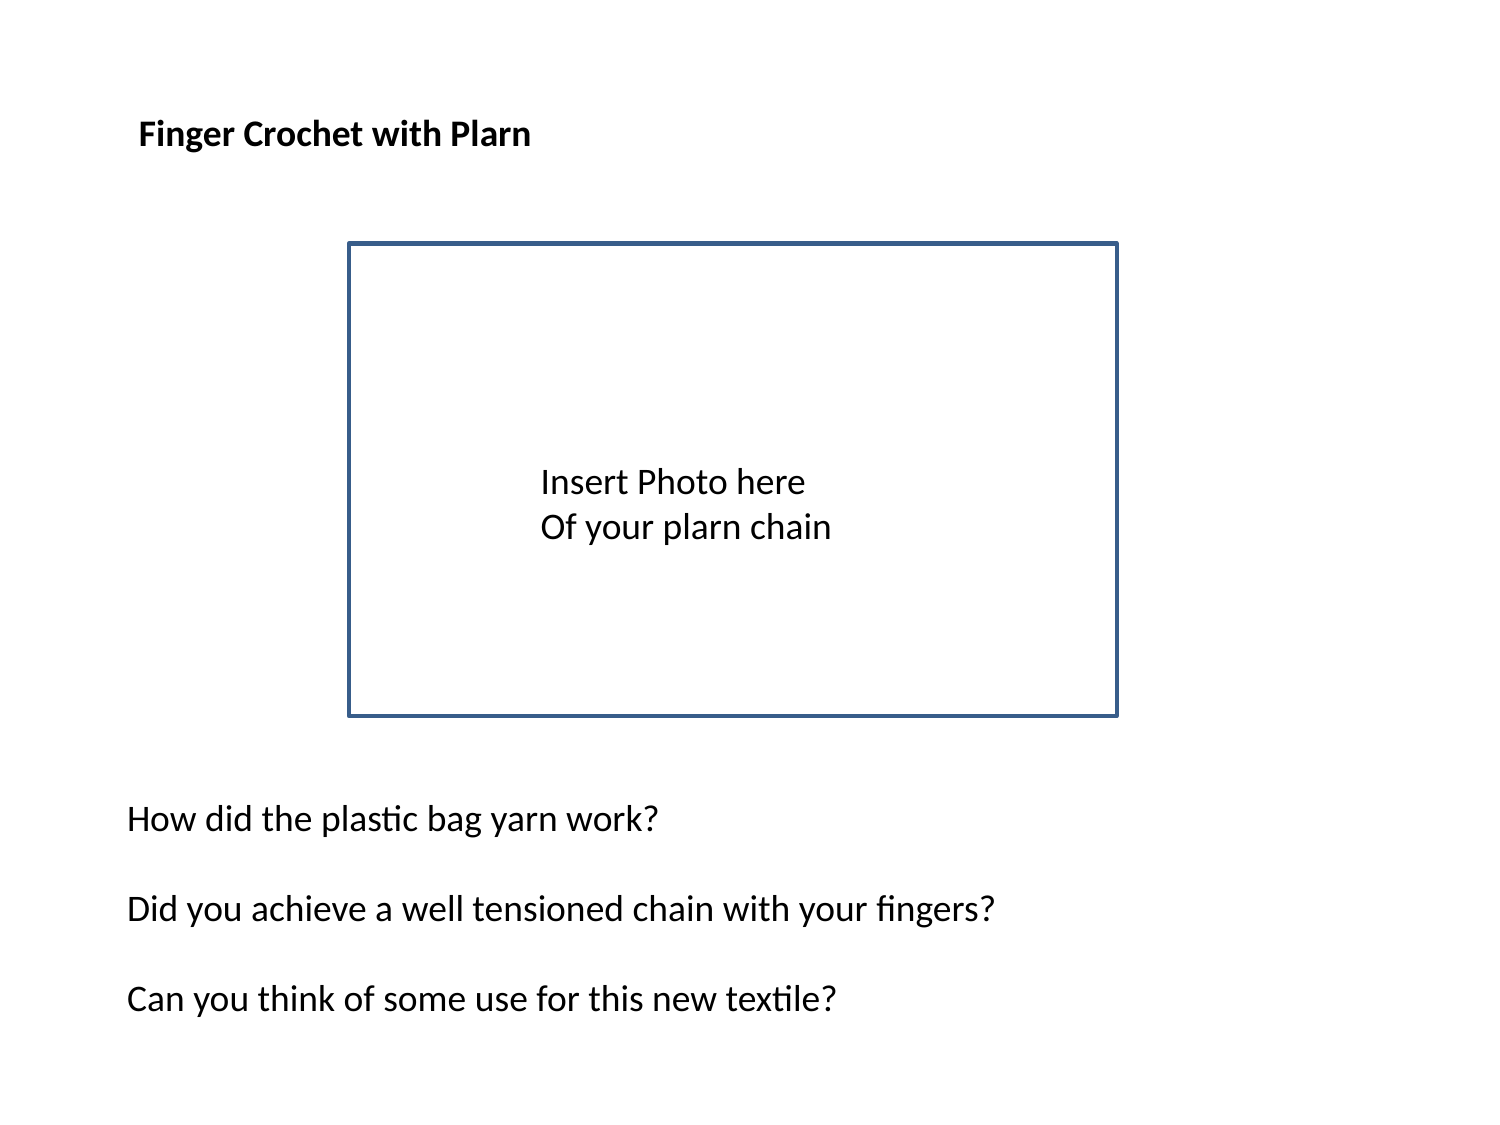

Finger Crochet with Plarn
Insert Photo here
Of your plarn chain
How did the plastic bag yarn work?
Did you achieve a well tensioned chain with your fingers?
Can you think of some use for this new textile?